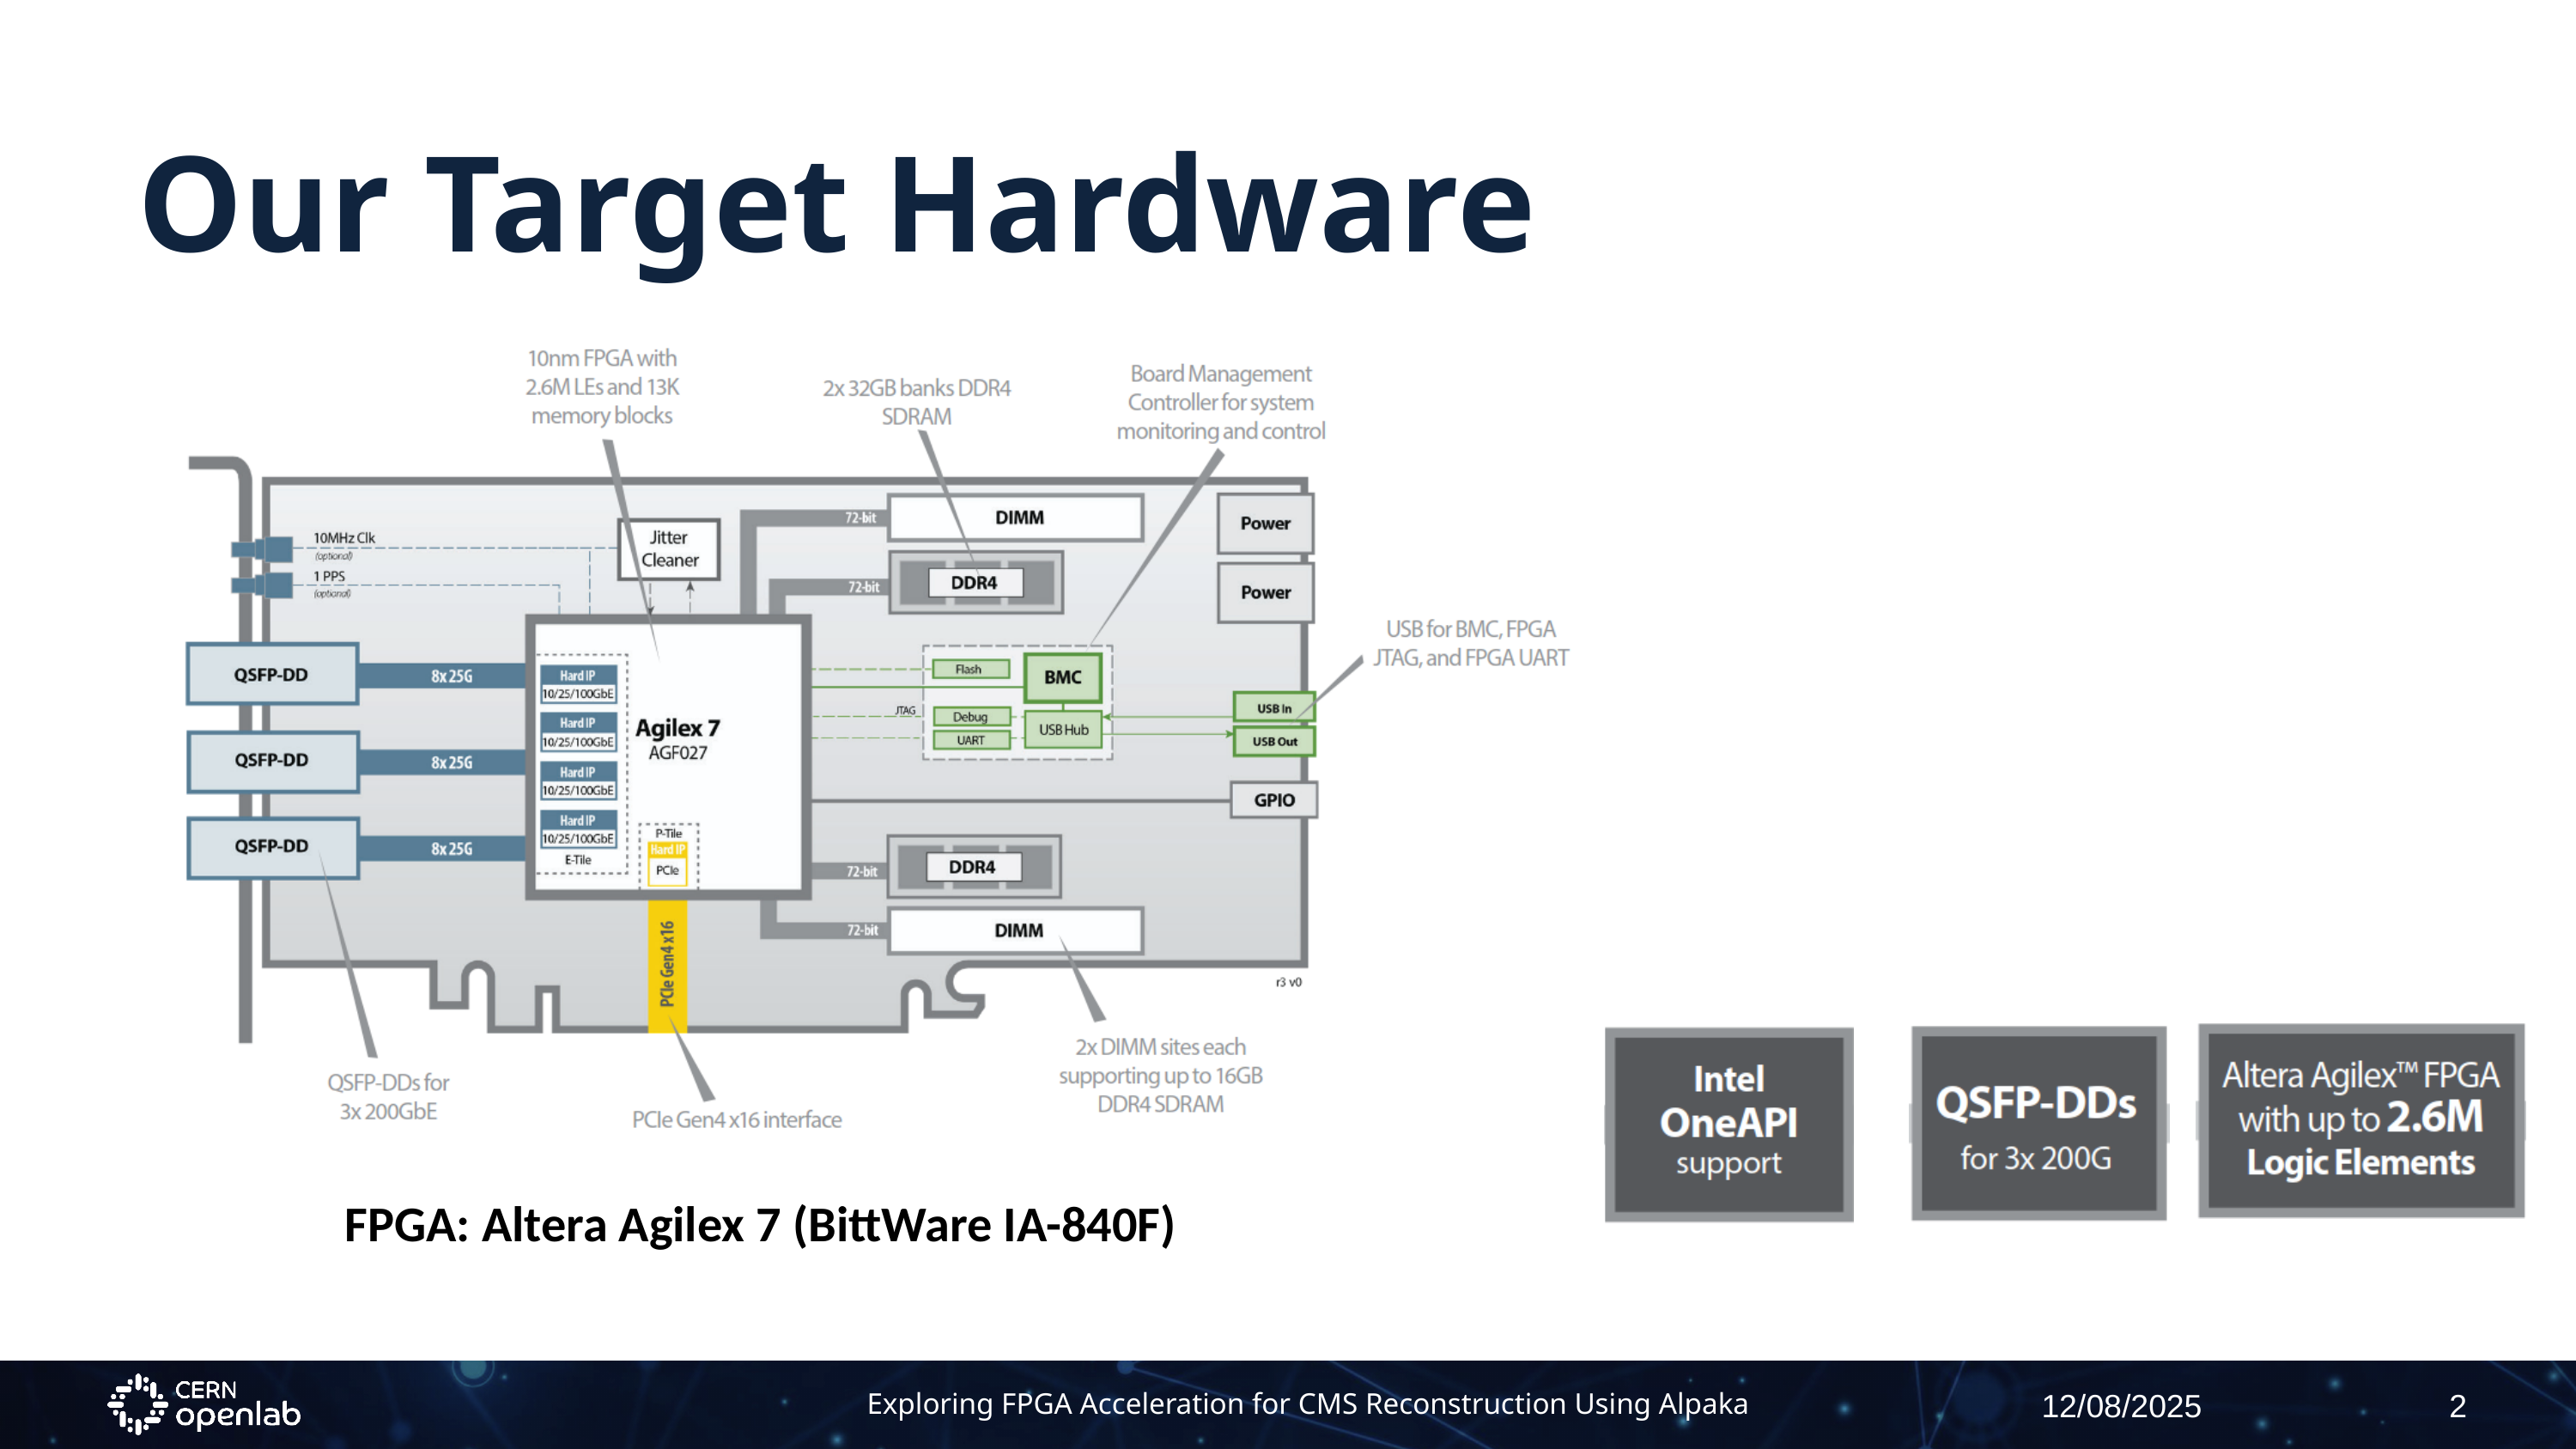

Our Target Hardware
FPGA: Altera Agilex 7 (BittWare IA-840F)
Exploring FPGA Acceleration for CMS Reconstruction Using Alpaka
12/08/2025
2